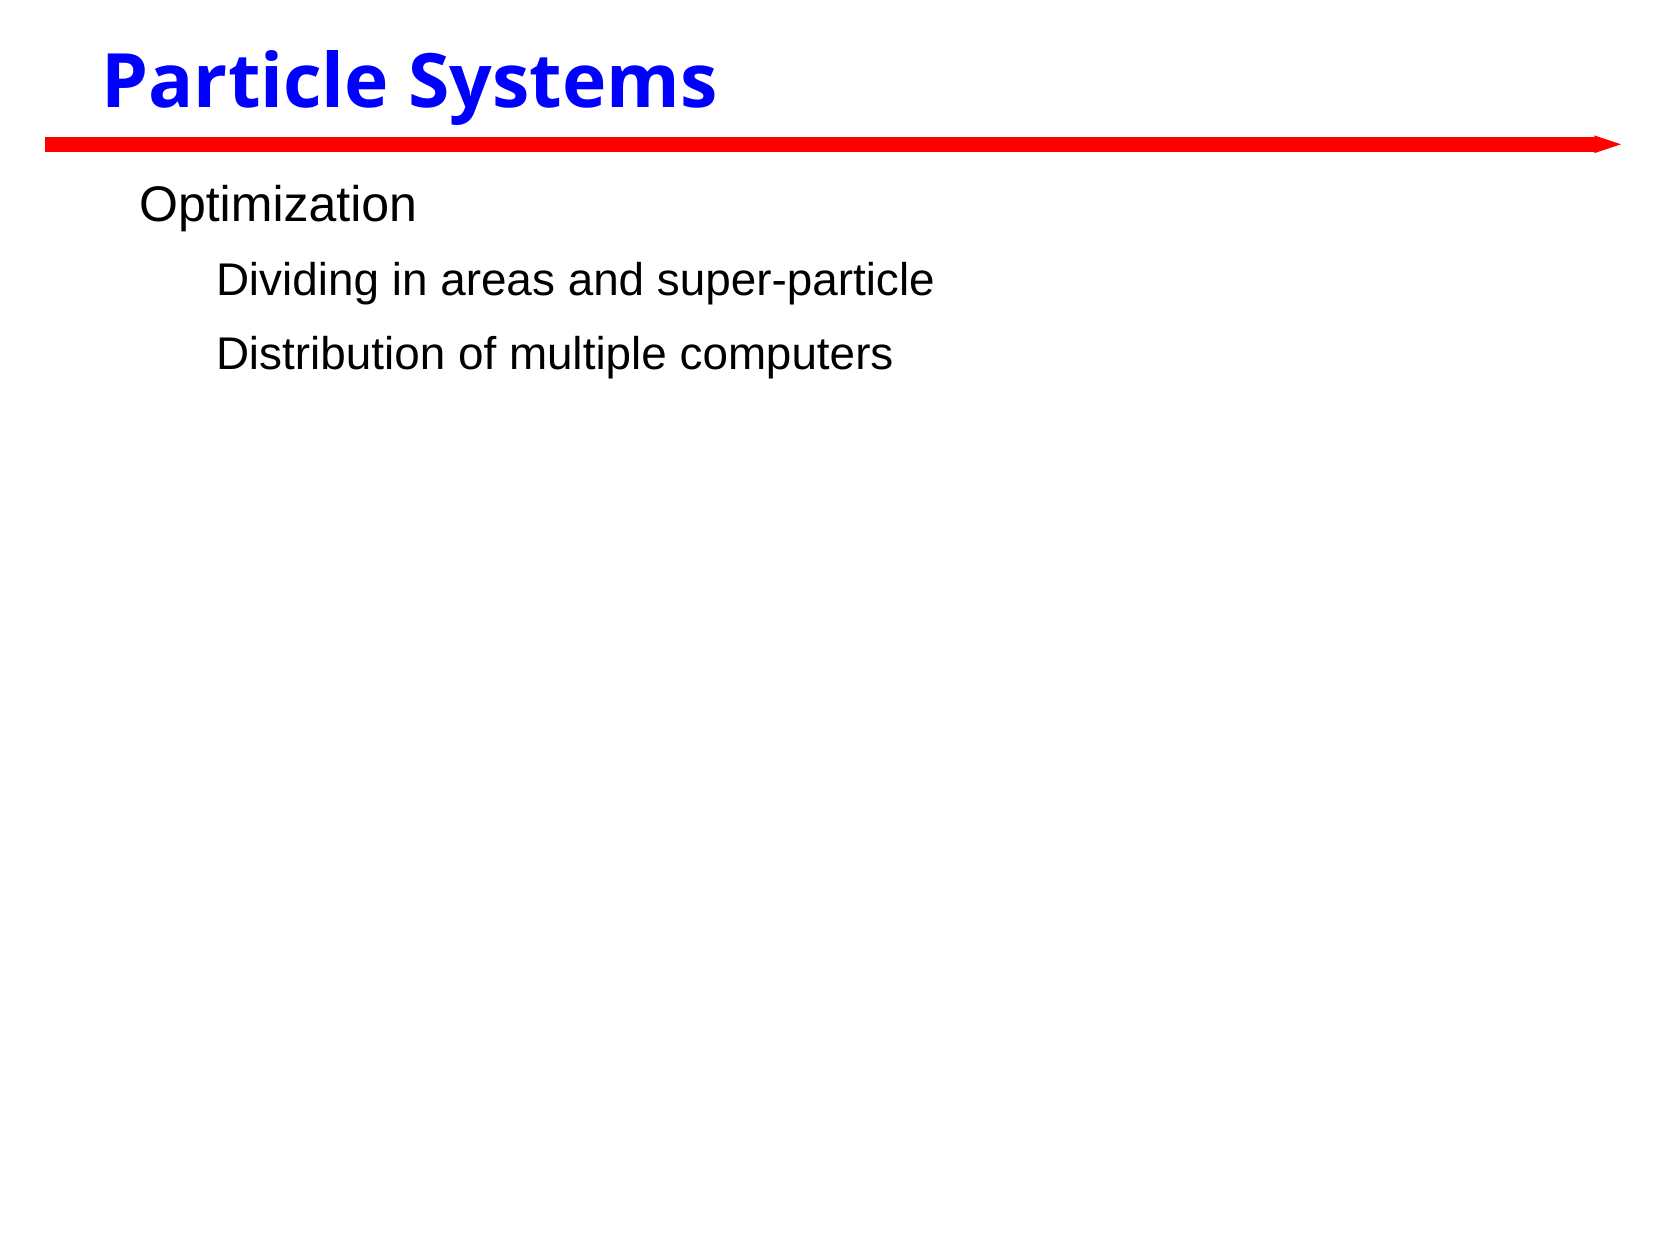

# Particle Systems
Optimization
Dividing in areas and super-particle
Distribution of multiple computers